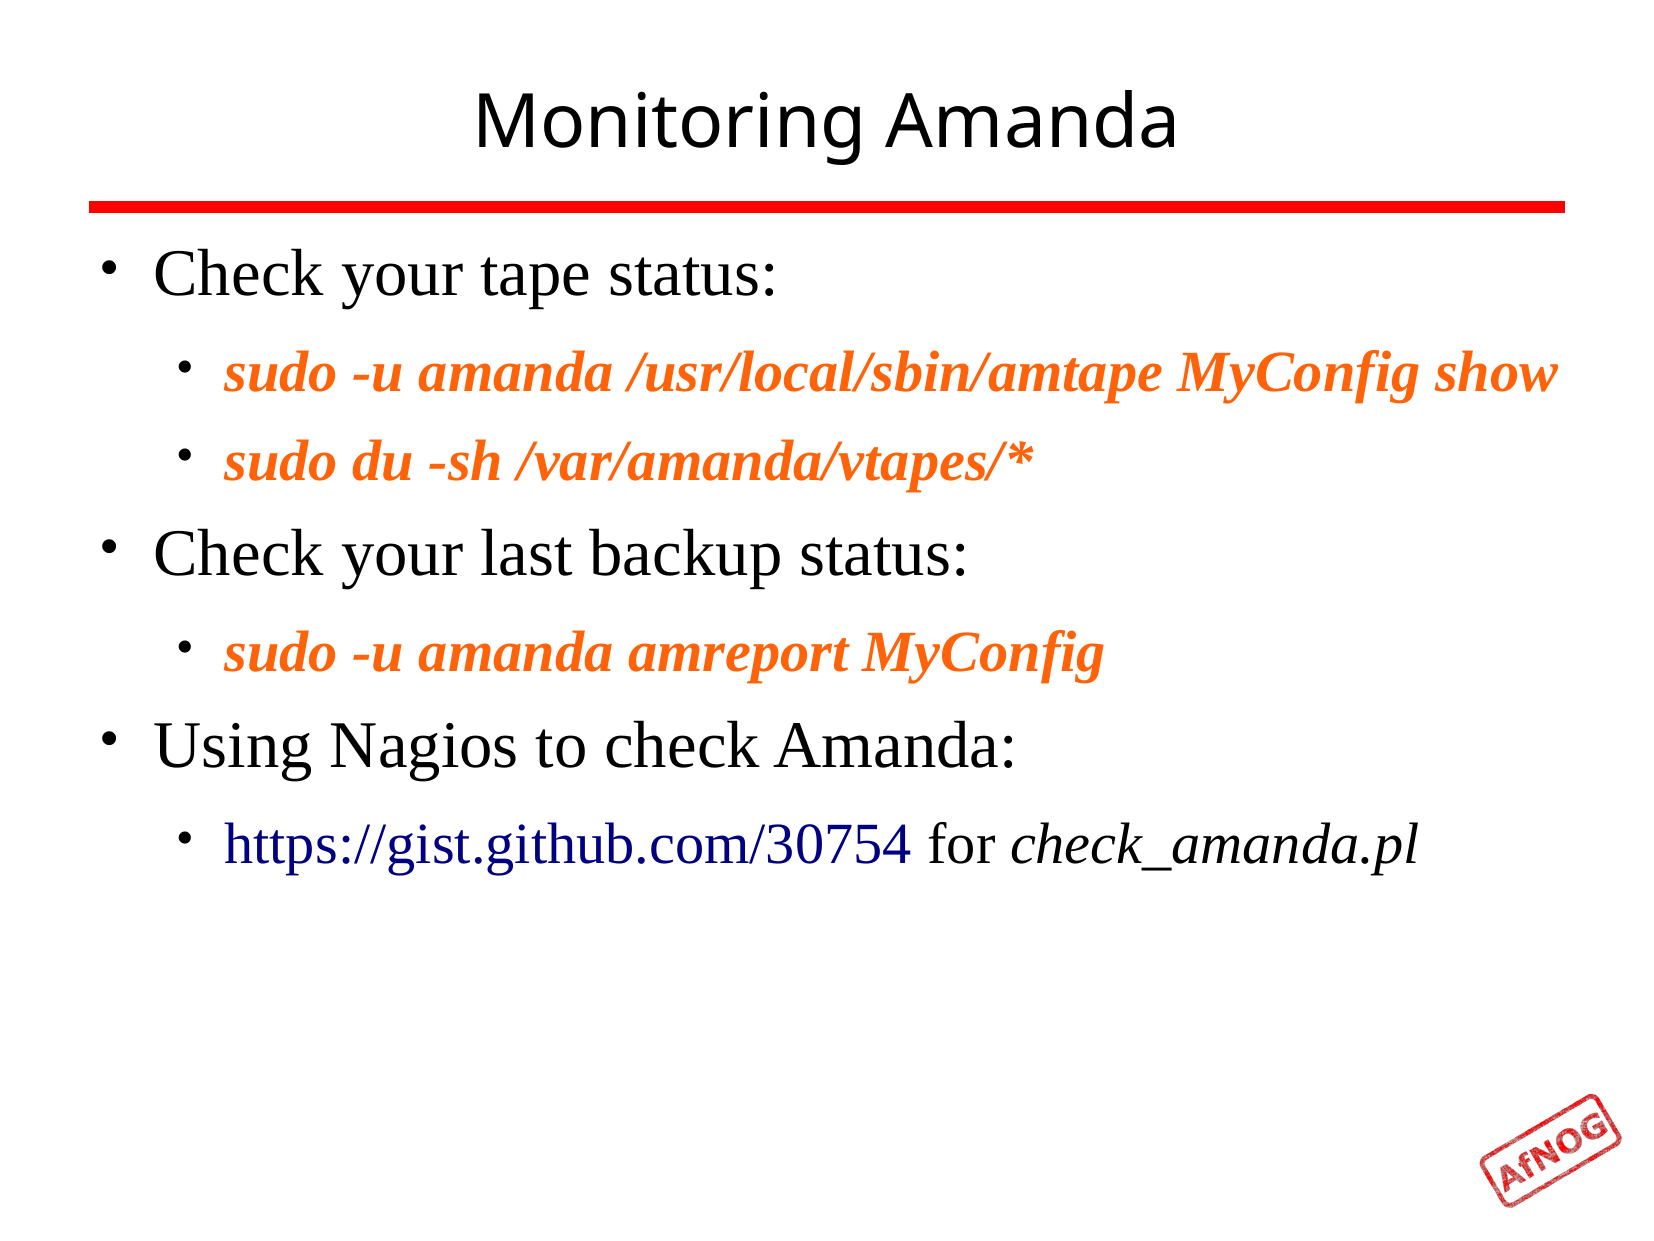

# Monitoring Amanda
Check your tape status:
sudo -u amanda /usr/local/sbin/amtape MyConfig show
sudo du -sh /var/amanda/vtapes/*
Check your last backup status:
sudo -u amanda amreport MyConfig
Using Nagios to check Amanda:
https://gist.github.com/30754 for check_amanda.pl